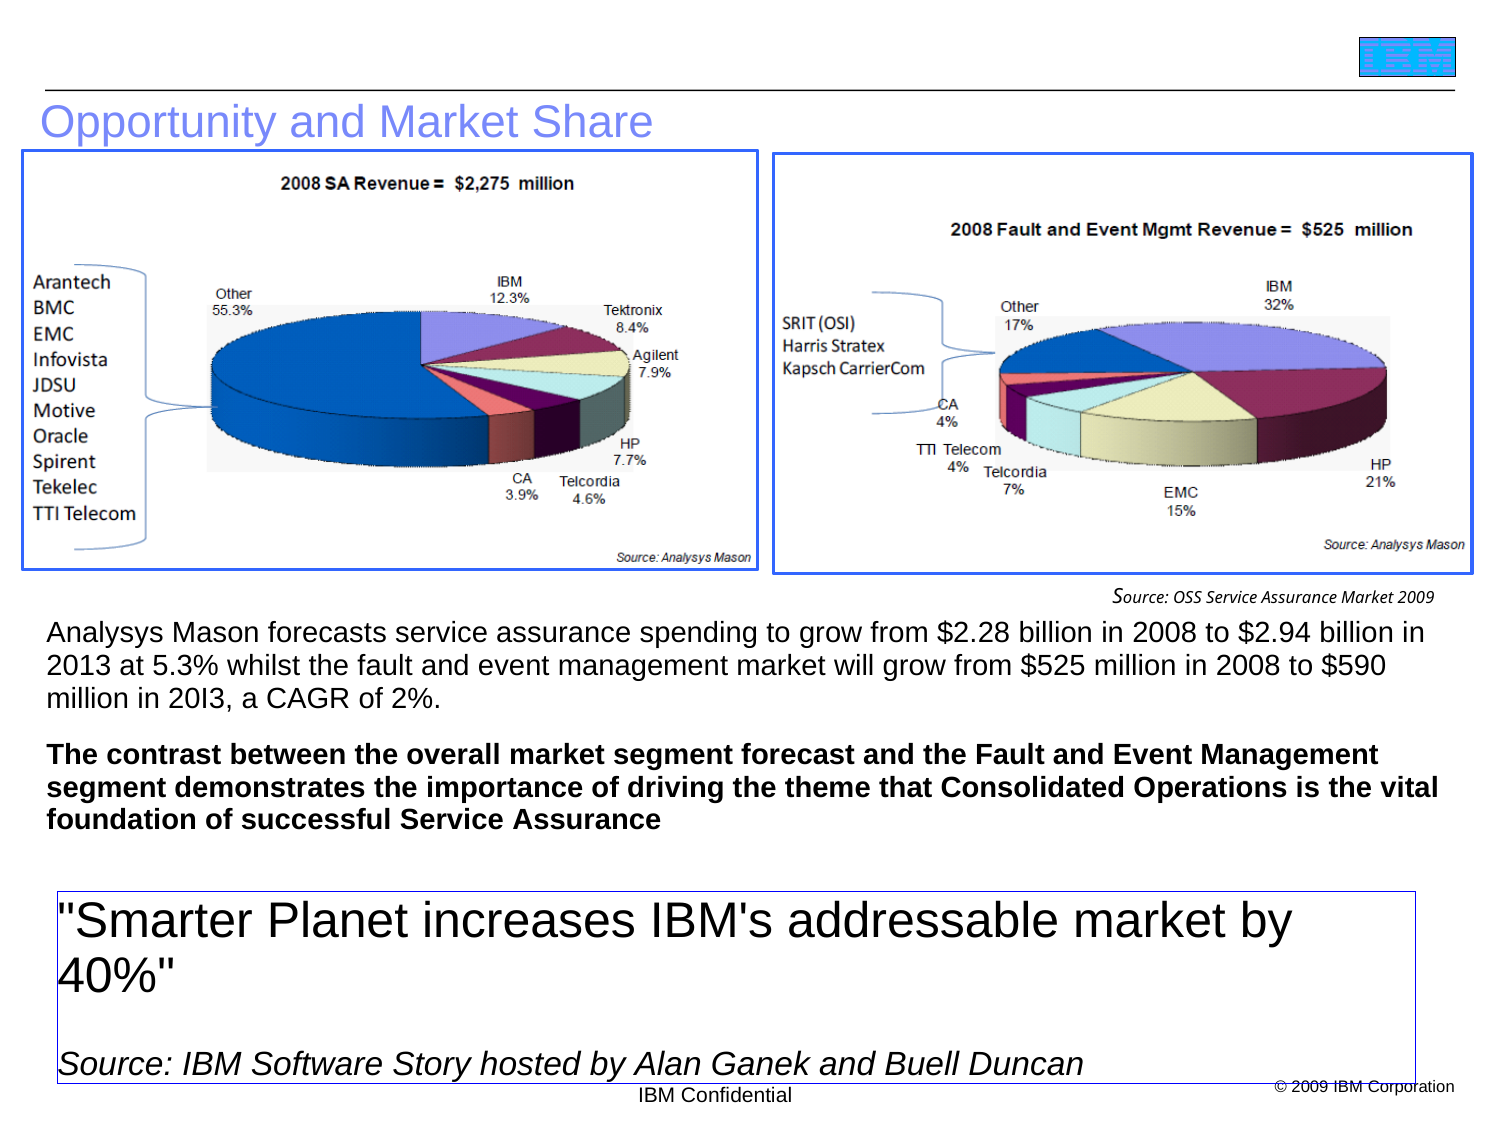

# Opportunity and Market Share
Source: OSS Service Assurance Market 2009
Analysys Mason forecasts service assurance spending to grow from $2.28 billion in 2008 to $2.94 billion in 2013 at 5.3% whilst the fault and event management market will grow from $525 million in 2008 to $590 million in 20I3, a CAGR of 2%.
The contrast between the overall market segment forecast and the Fault and Event Management segment demonstrates the importance of driving the theme that Consolidated Operations is the vital foundation of successful Service Assurance
"Smarter Planet increases IBM's addressable market by 40%"
Source: IBM Software Story hosted by Alan Ganek and Buell Duncan